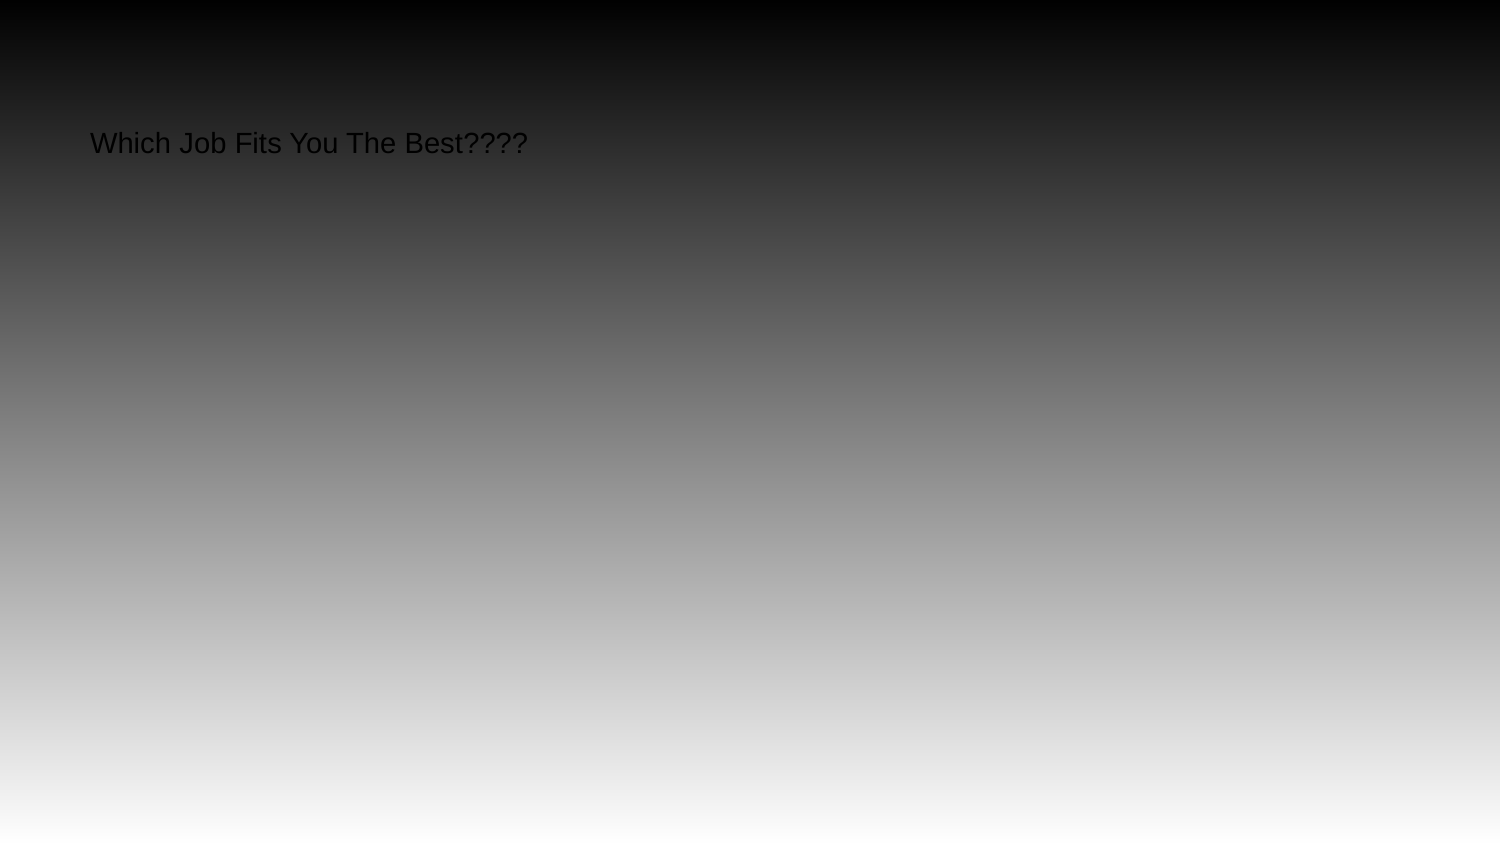

# Which Job Fits You The Best????